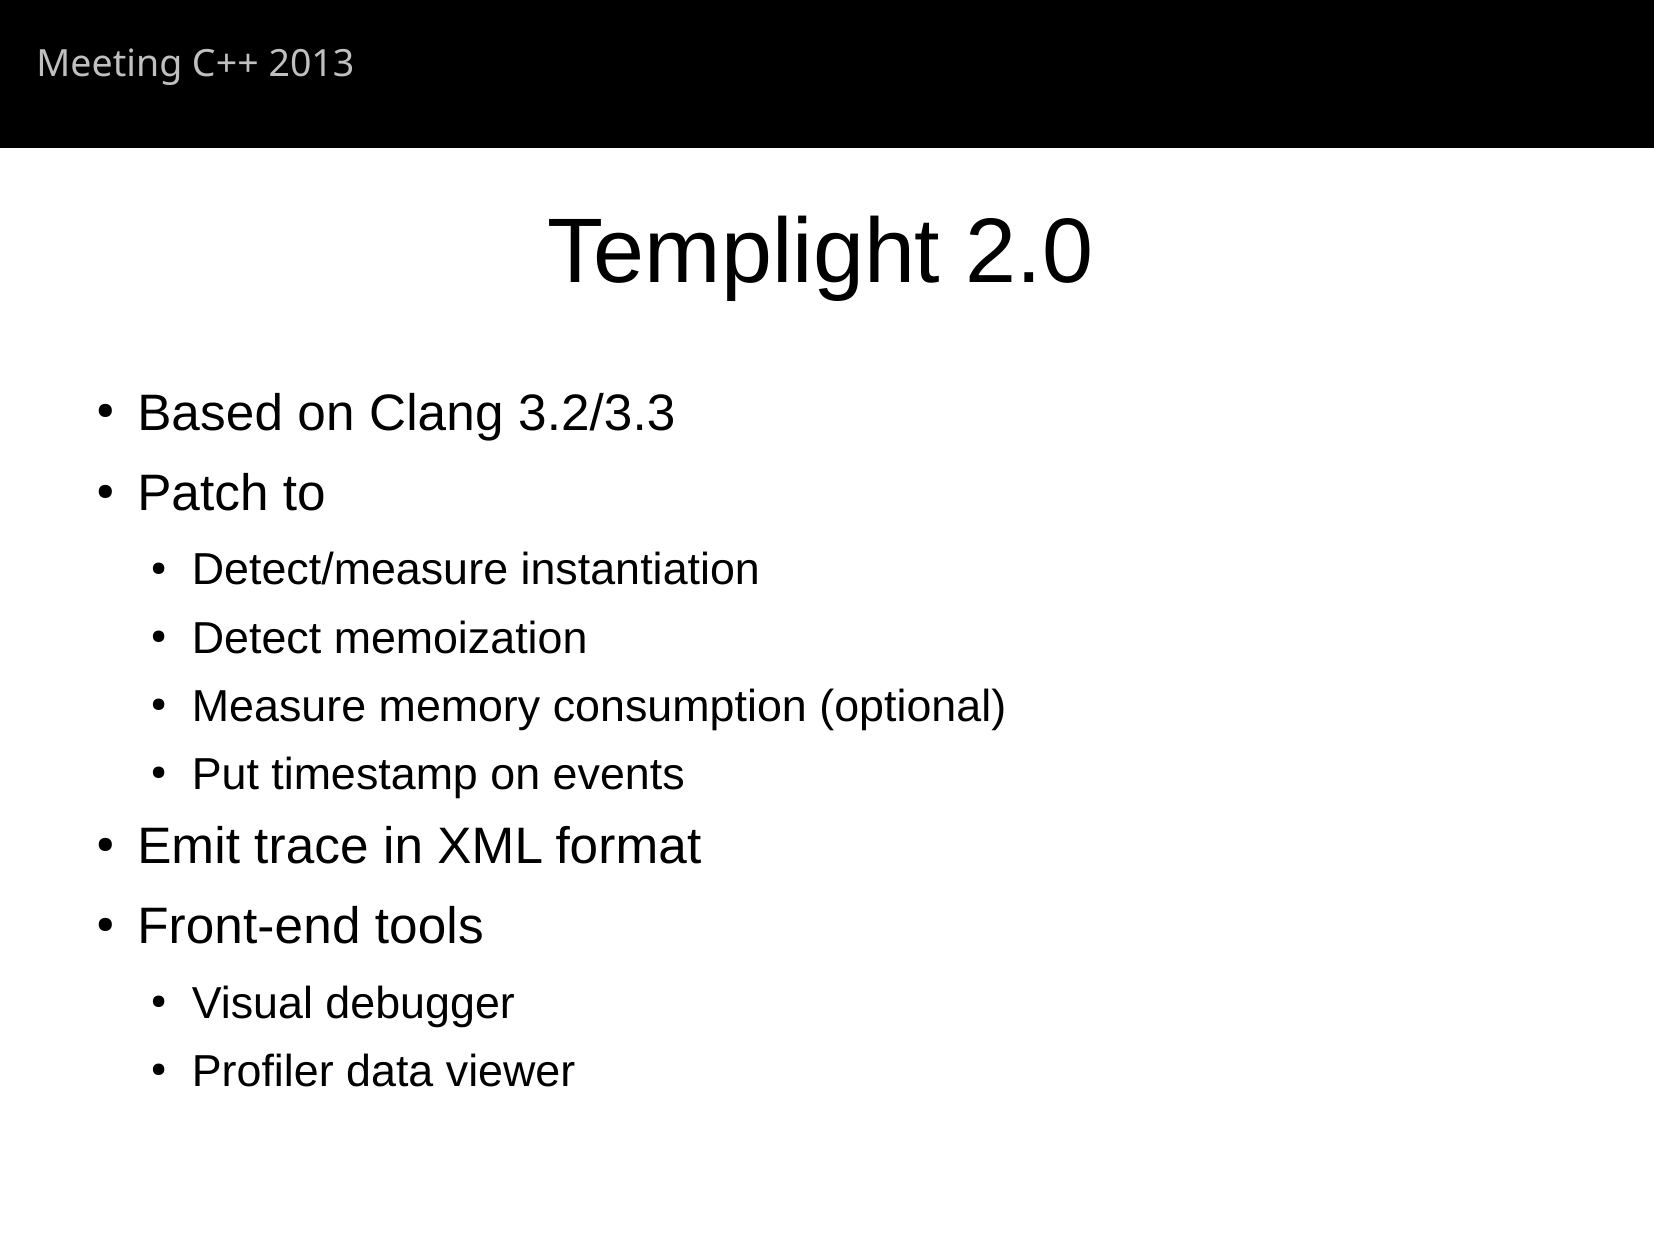

# Templight 2.0
Based on Clang 3.2/3.3
Patch to
Detect/measure instantiation
Detect memoization
Measure memory consumption (optional)
Put timestamp on events
Emit trace in XML format
Front-end tools
Visual debugger
Profiler data viewer